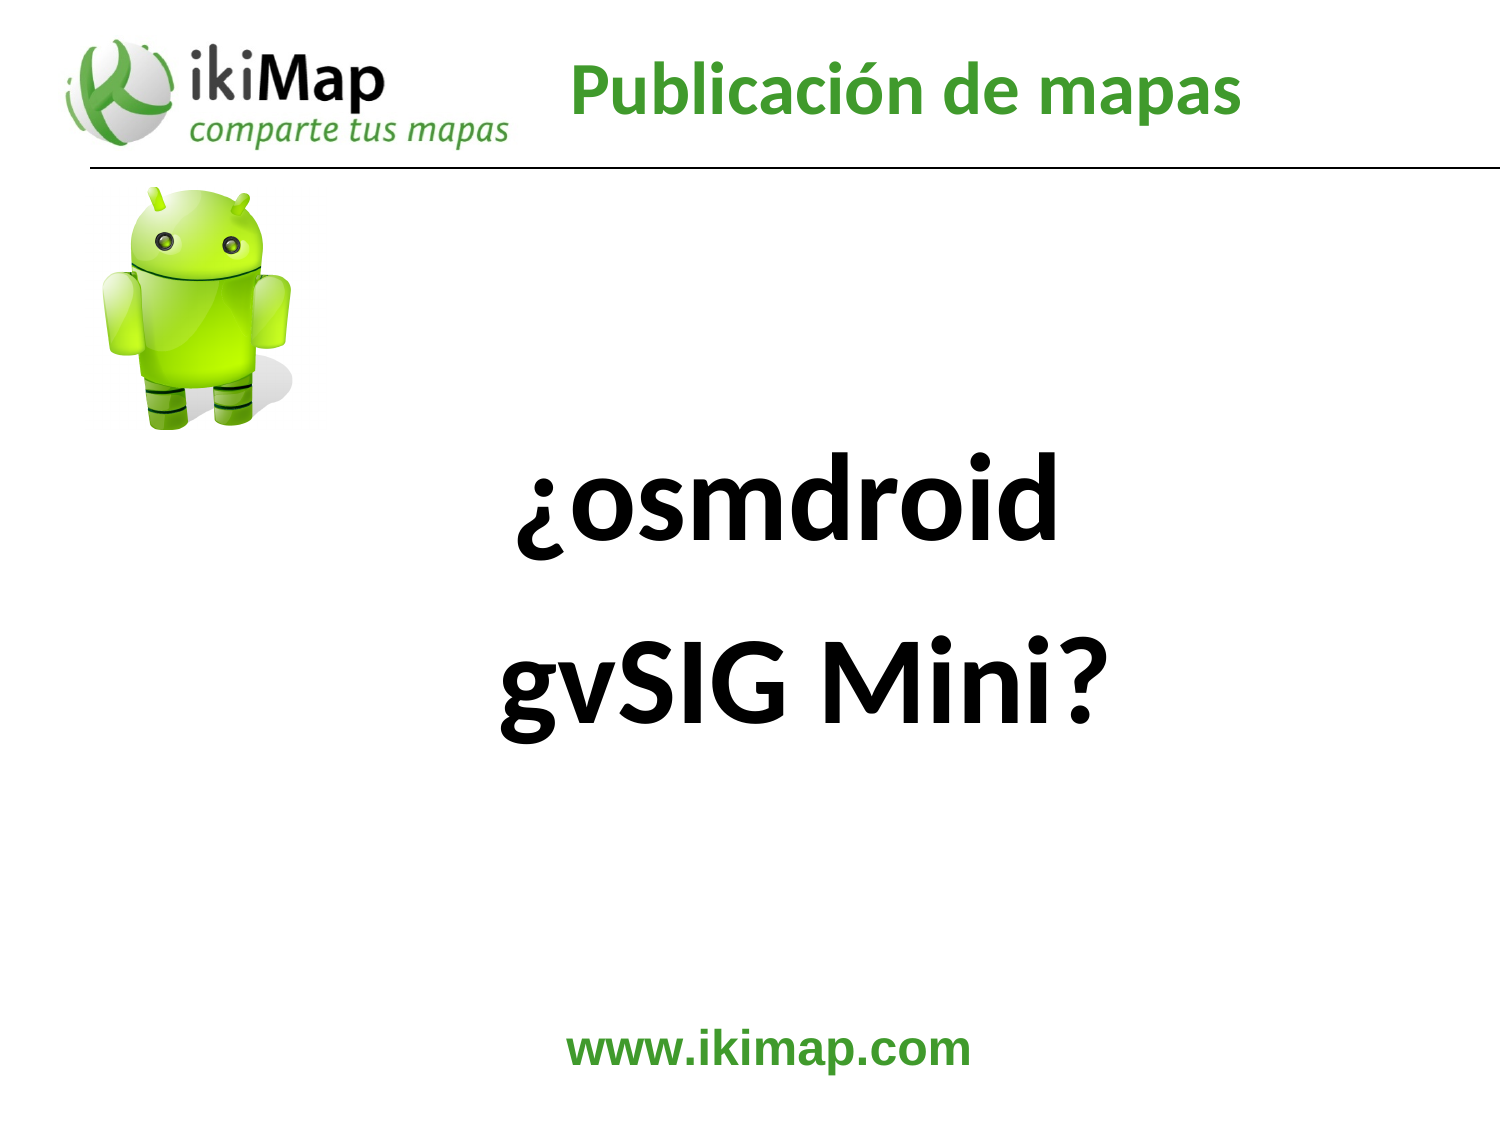

Publicación de mapas
¿osmdroid
gvSIG Mini?
www.ikimap.com